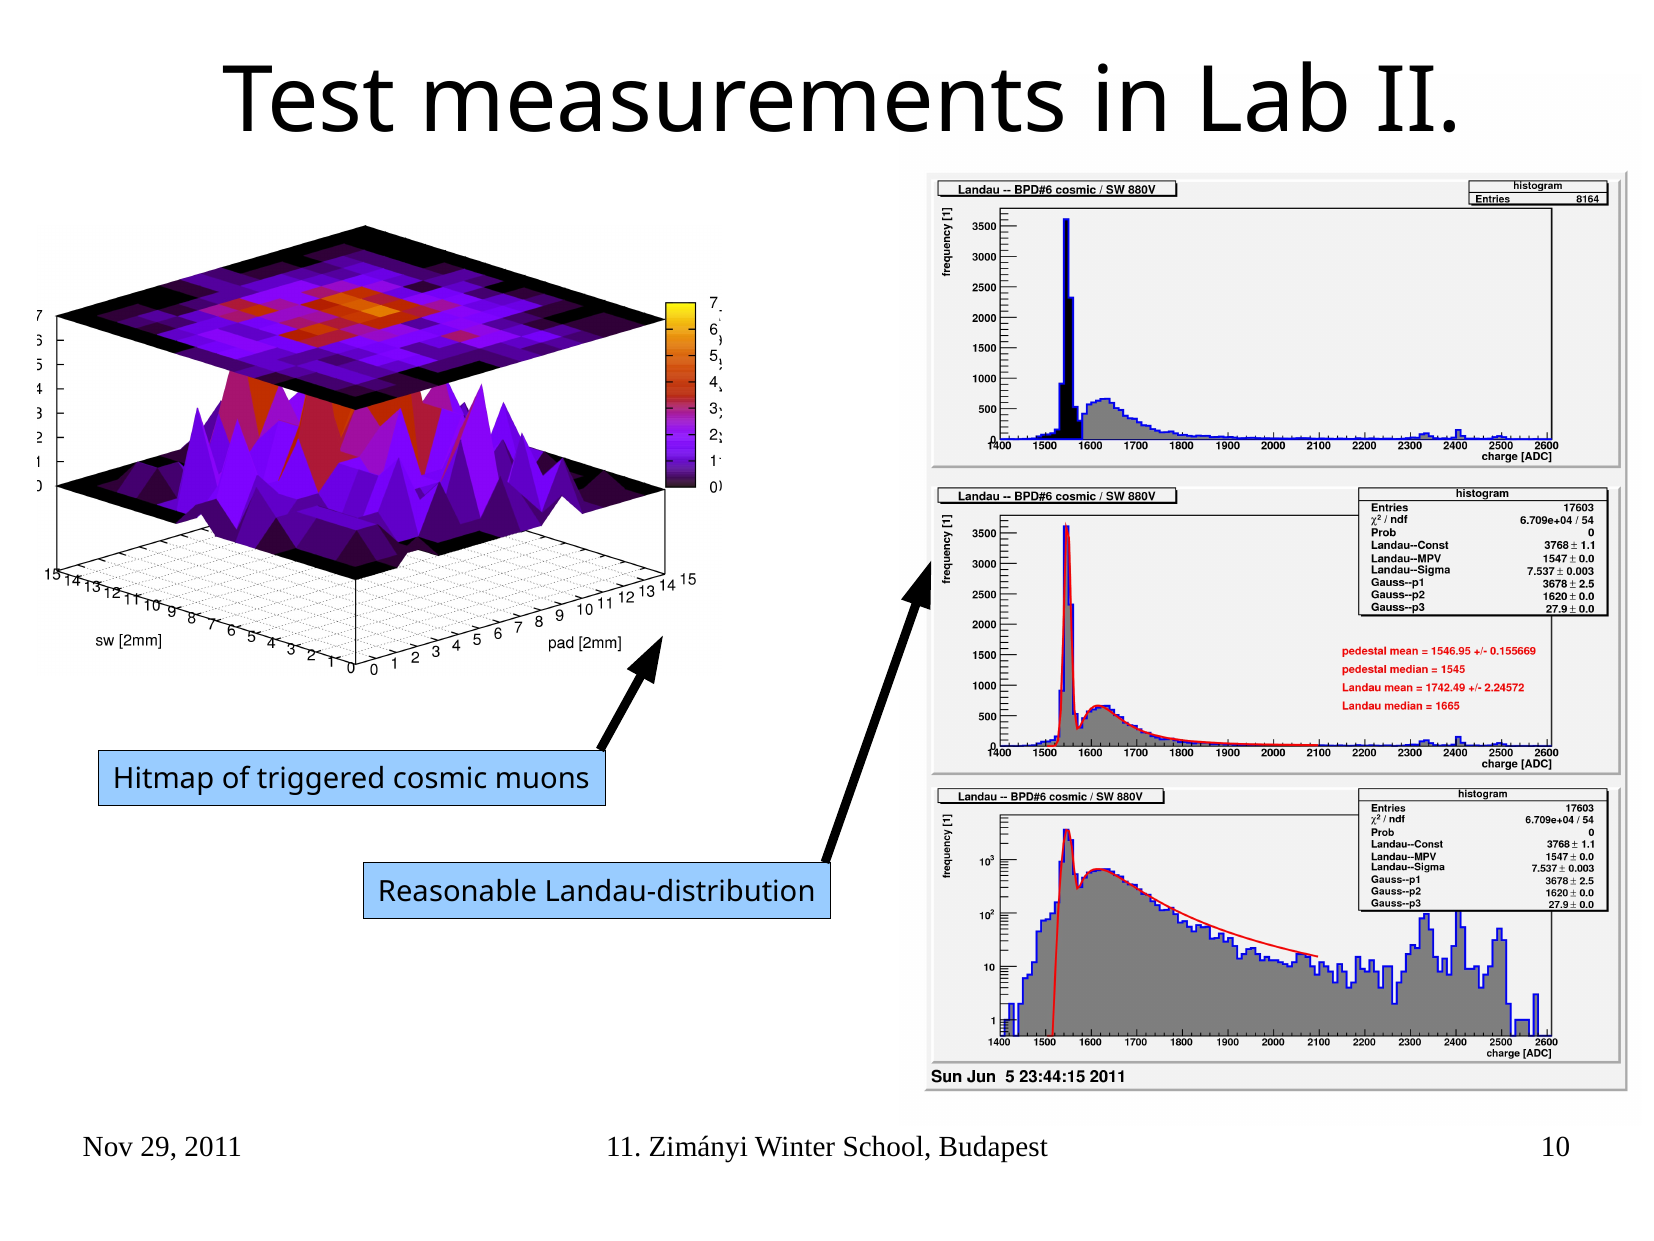

# Test measurements in Lab II.
Hitmap of triggered cosmic muons
Reasonable Landau-distribution
Nov 29, 2011
11. Zimányi Winter School, Budapest
10